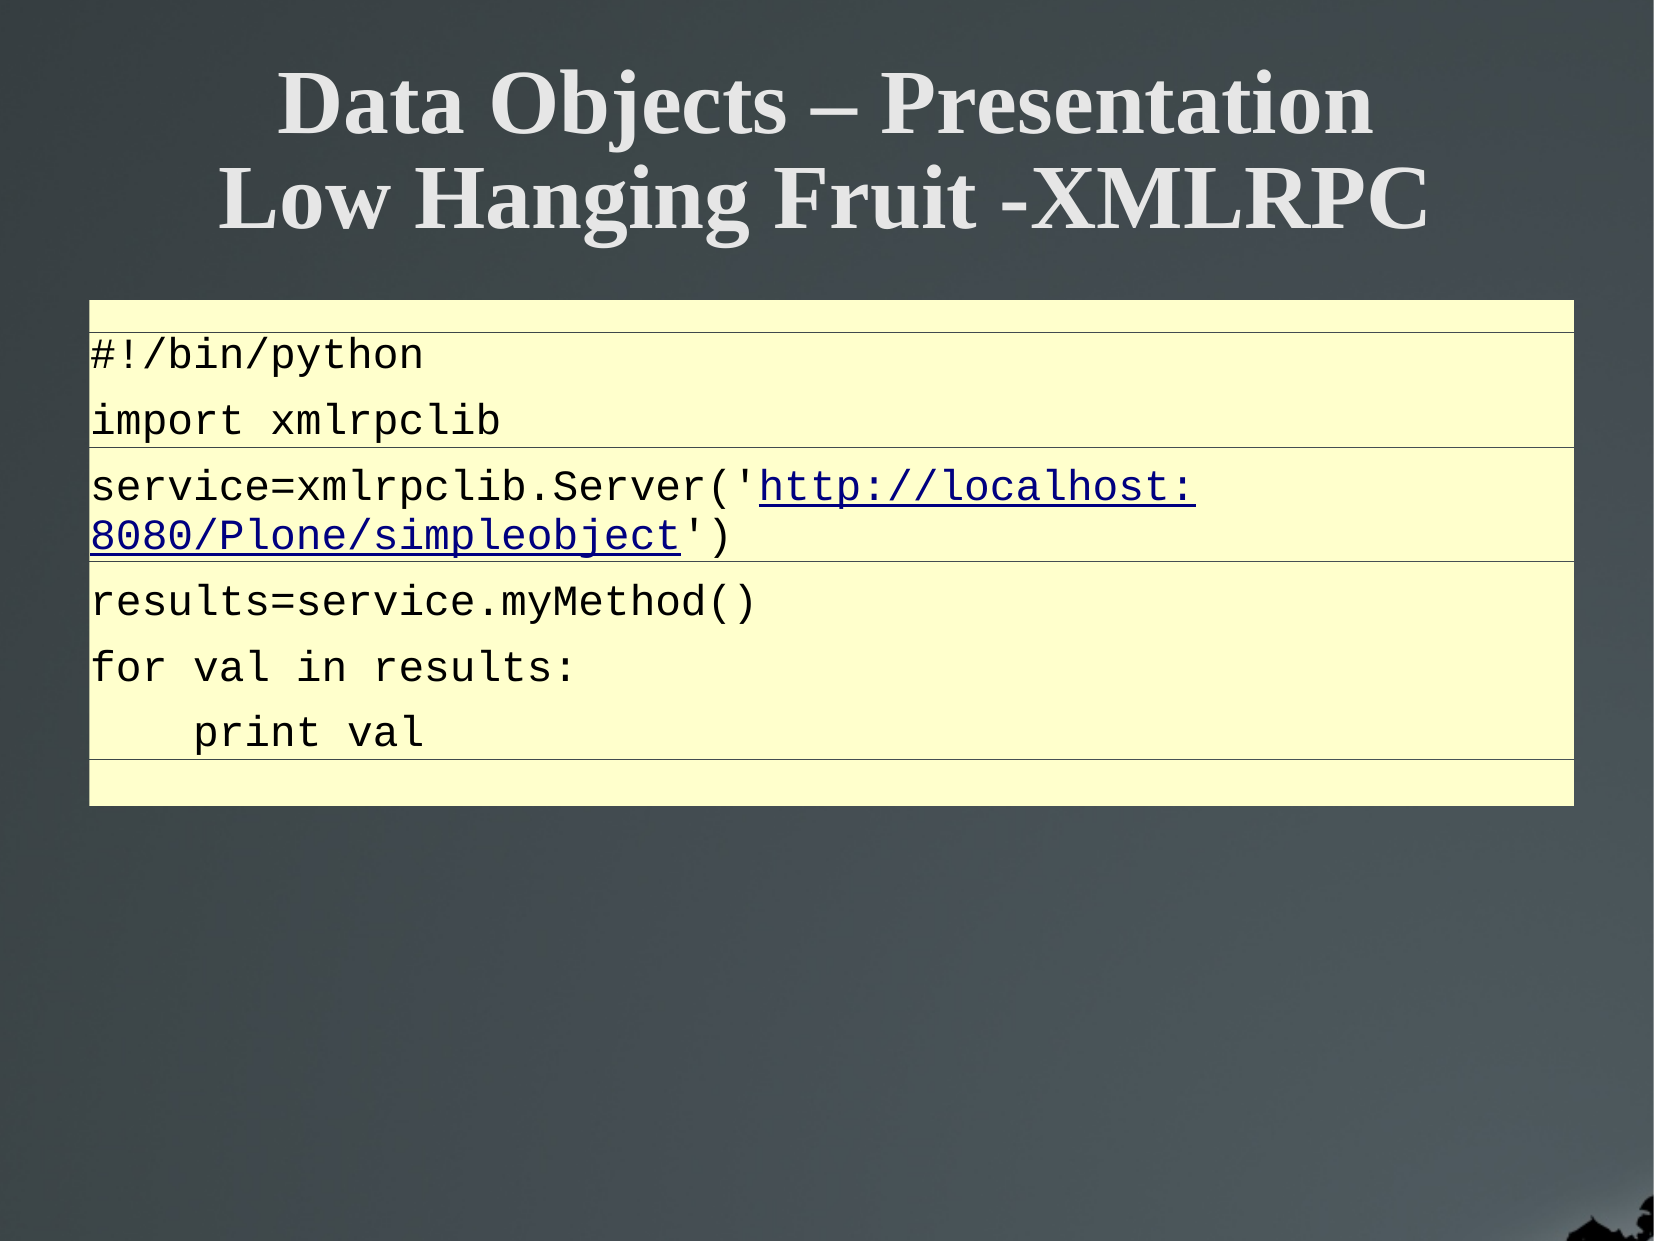

# Data Objects – Presentation Low Hanging Fruit -XMLRPC